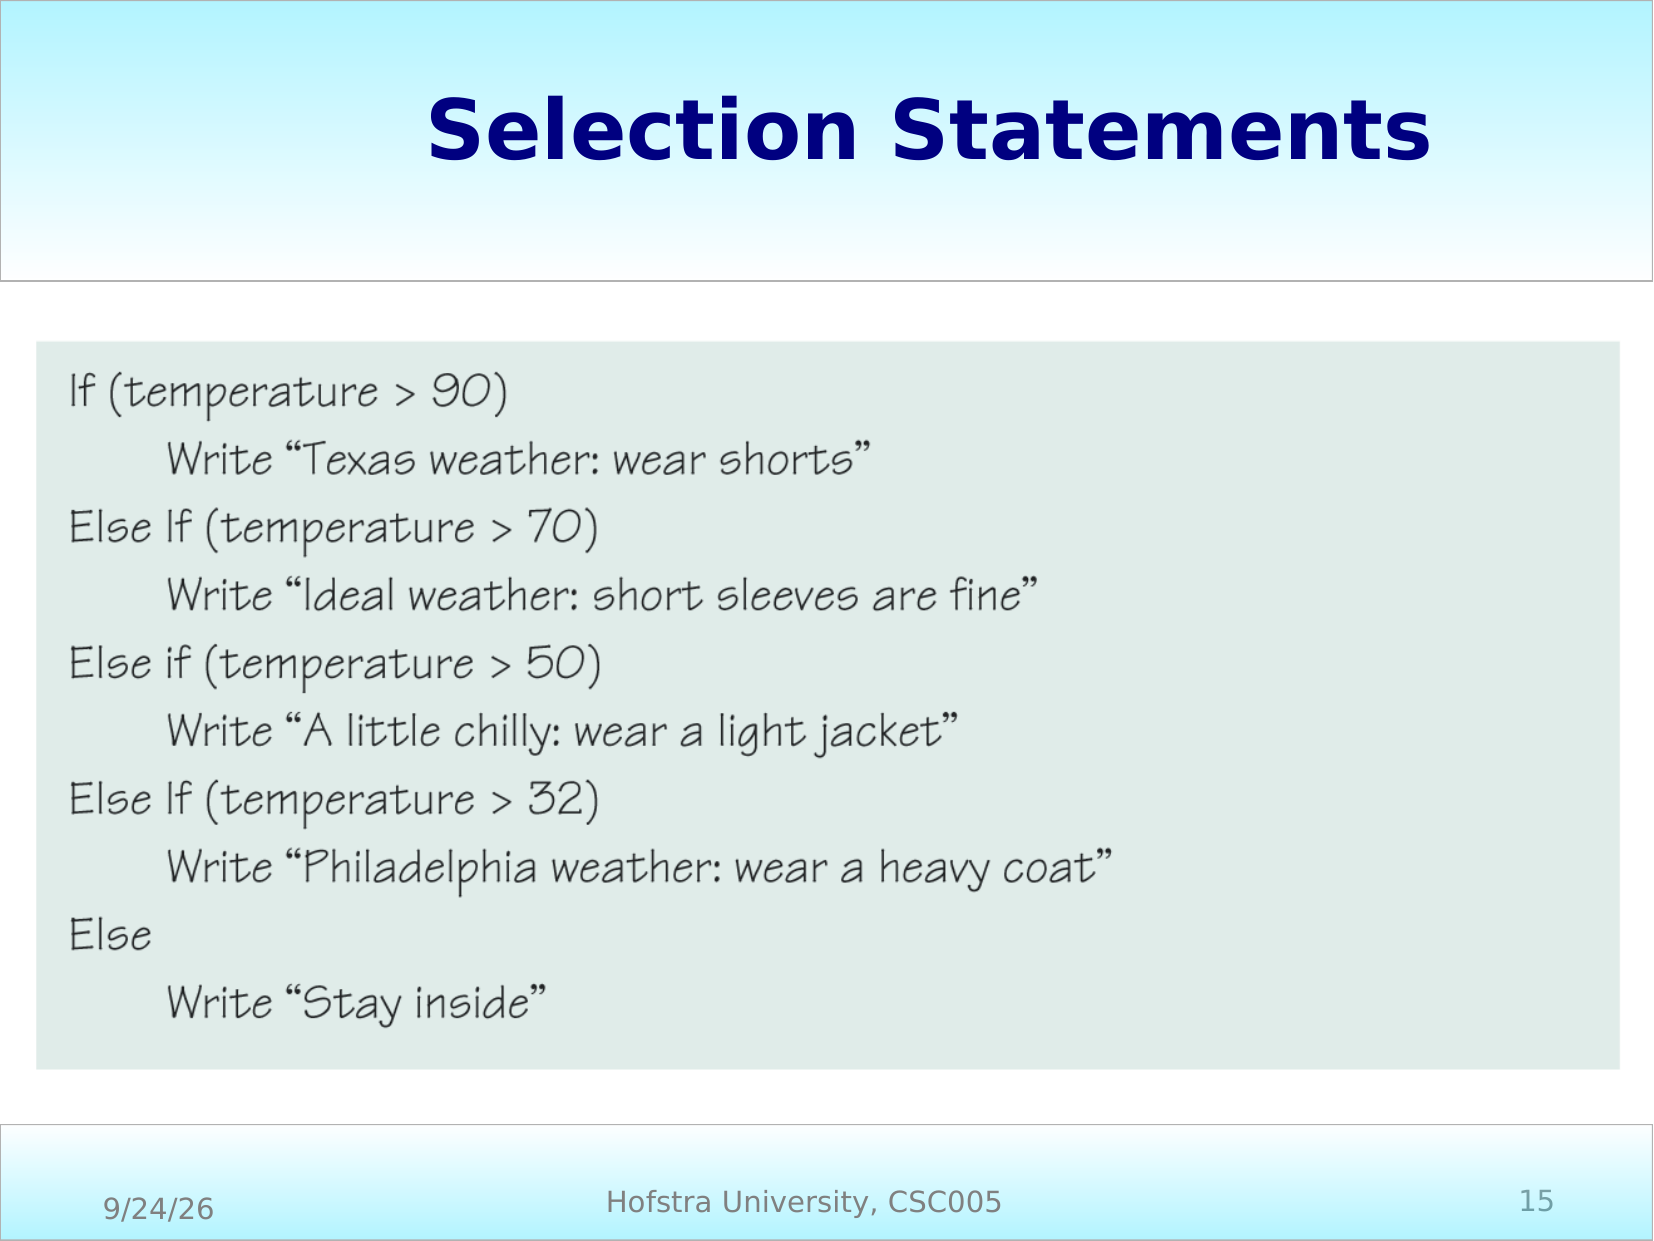

# Selection Statements
15
Hofstra University, CSC005